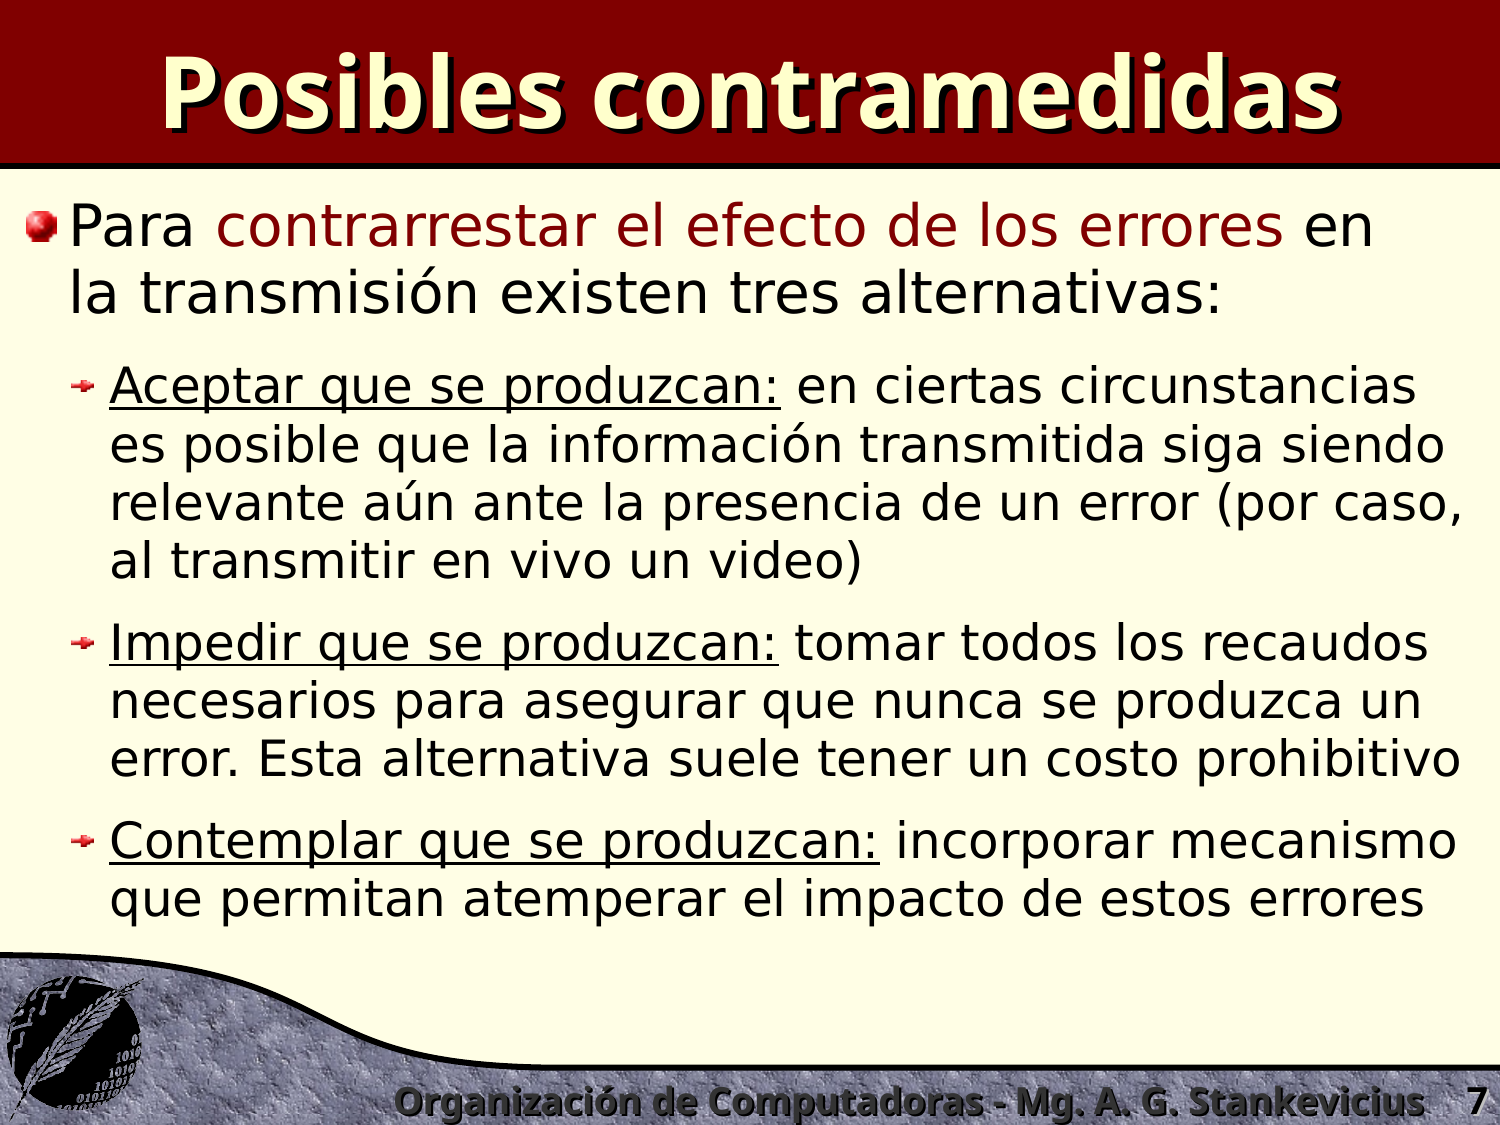

# Posibles contramedidas
Para contrarrestar el efecto de los errores en
la transmisión existen tres alternativas:
Aceptar que se produzcan: en ciertas circunstancias es posible que la información transmitida siga siendo relevante aún ante la presencia de un error (por caso, al transmitir en vivo un video)
Impedir que se produzcan: tomar todos los recaudos necesarios para asegurar que nunca se produzca un error. Esta alternativa suele tener un costo prohibitivo
Contemplar que se produzcan: incorporar mecanismo que permitan atemperar el impacto de estos errores
7